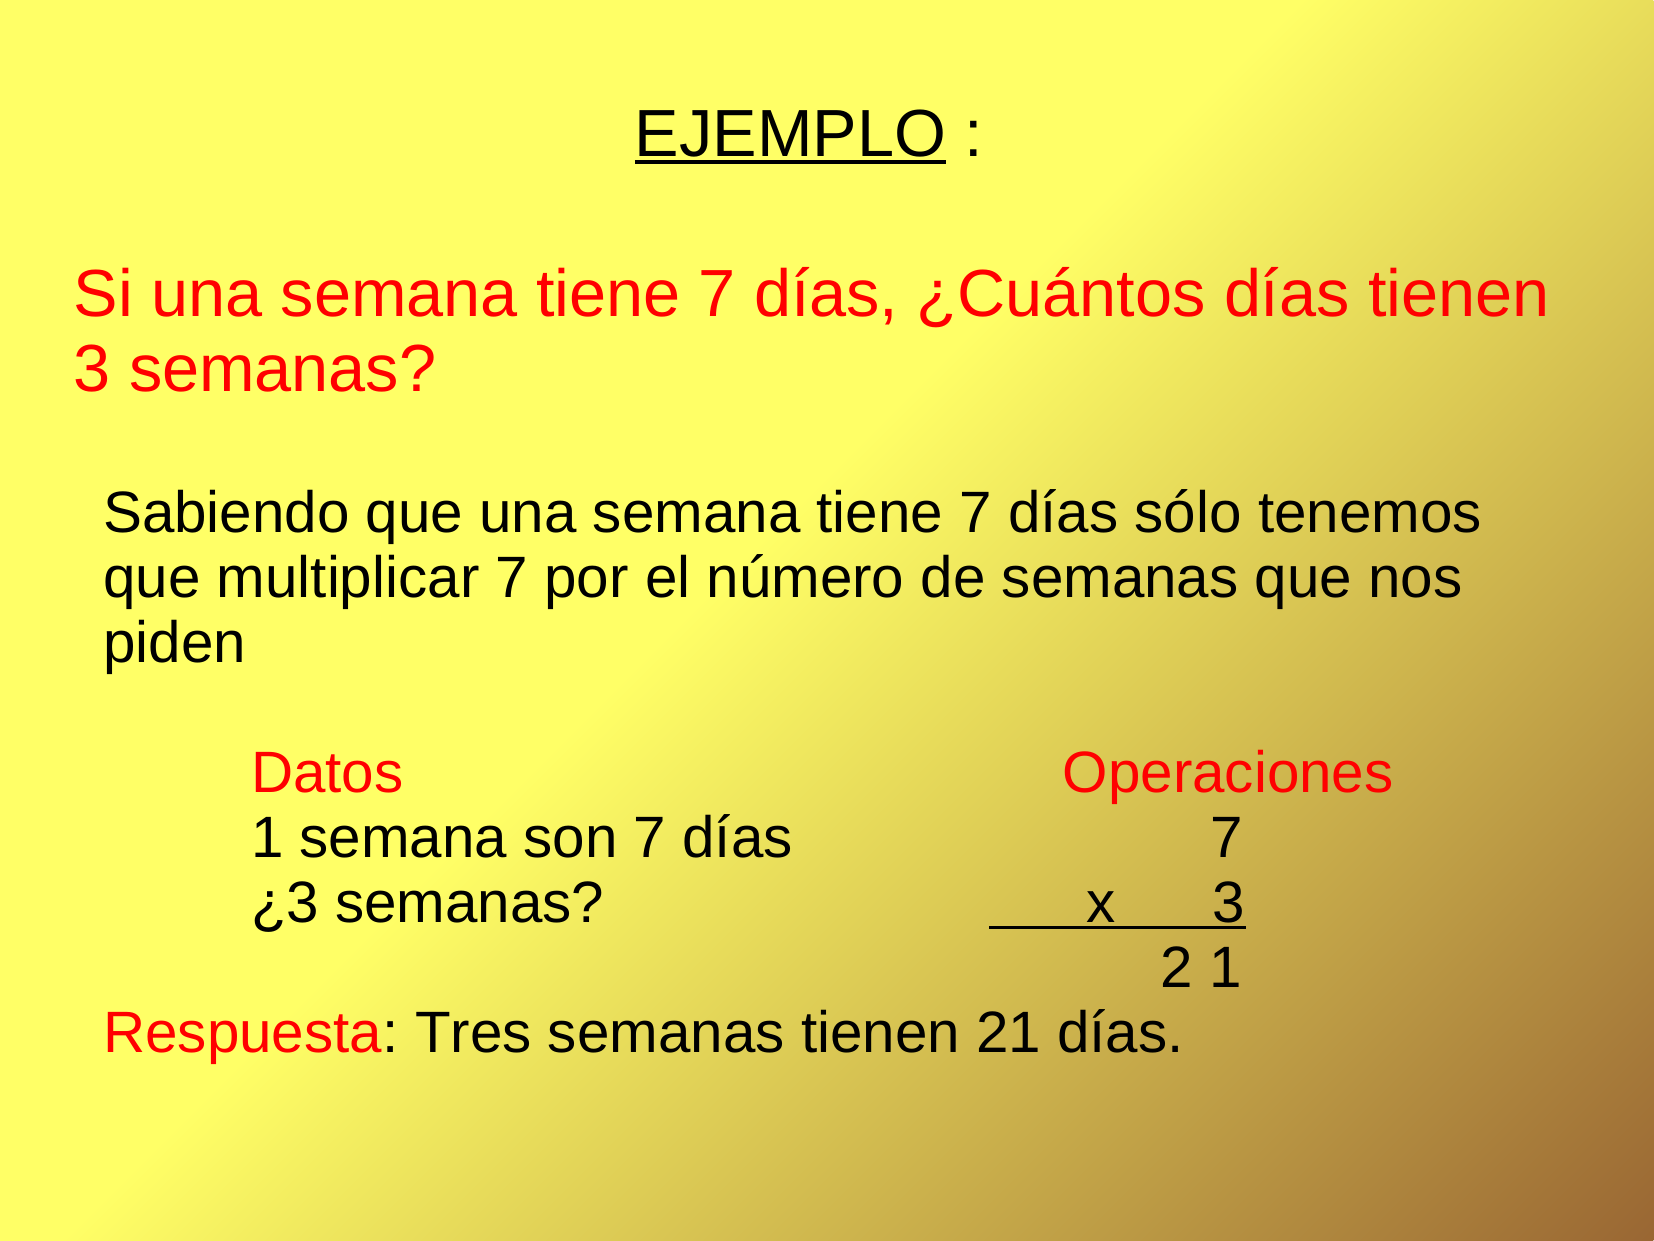

EJEMPLO :
Si una semana tiene 7 días, ¿Cuántos días tienen 3 semanas?
Sabiendo que una semana tiene 7 días sólo tenemos que multiplicar 7 por el número de semanas que nos piden
		Datos									Operaciones
 		1 semana son 7 días						7
		¿3 semanas?						 x 3
 									 		 		 2 1
Respuesta: Tres semanas tienen 21 días.